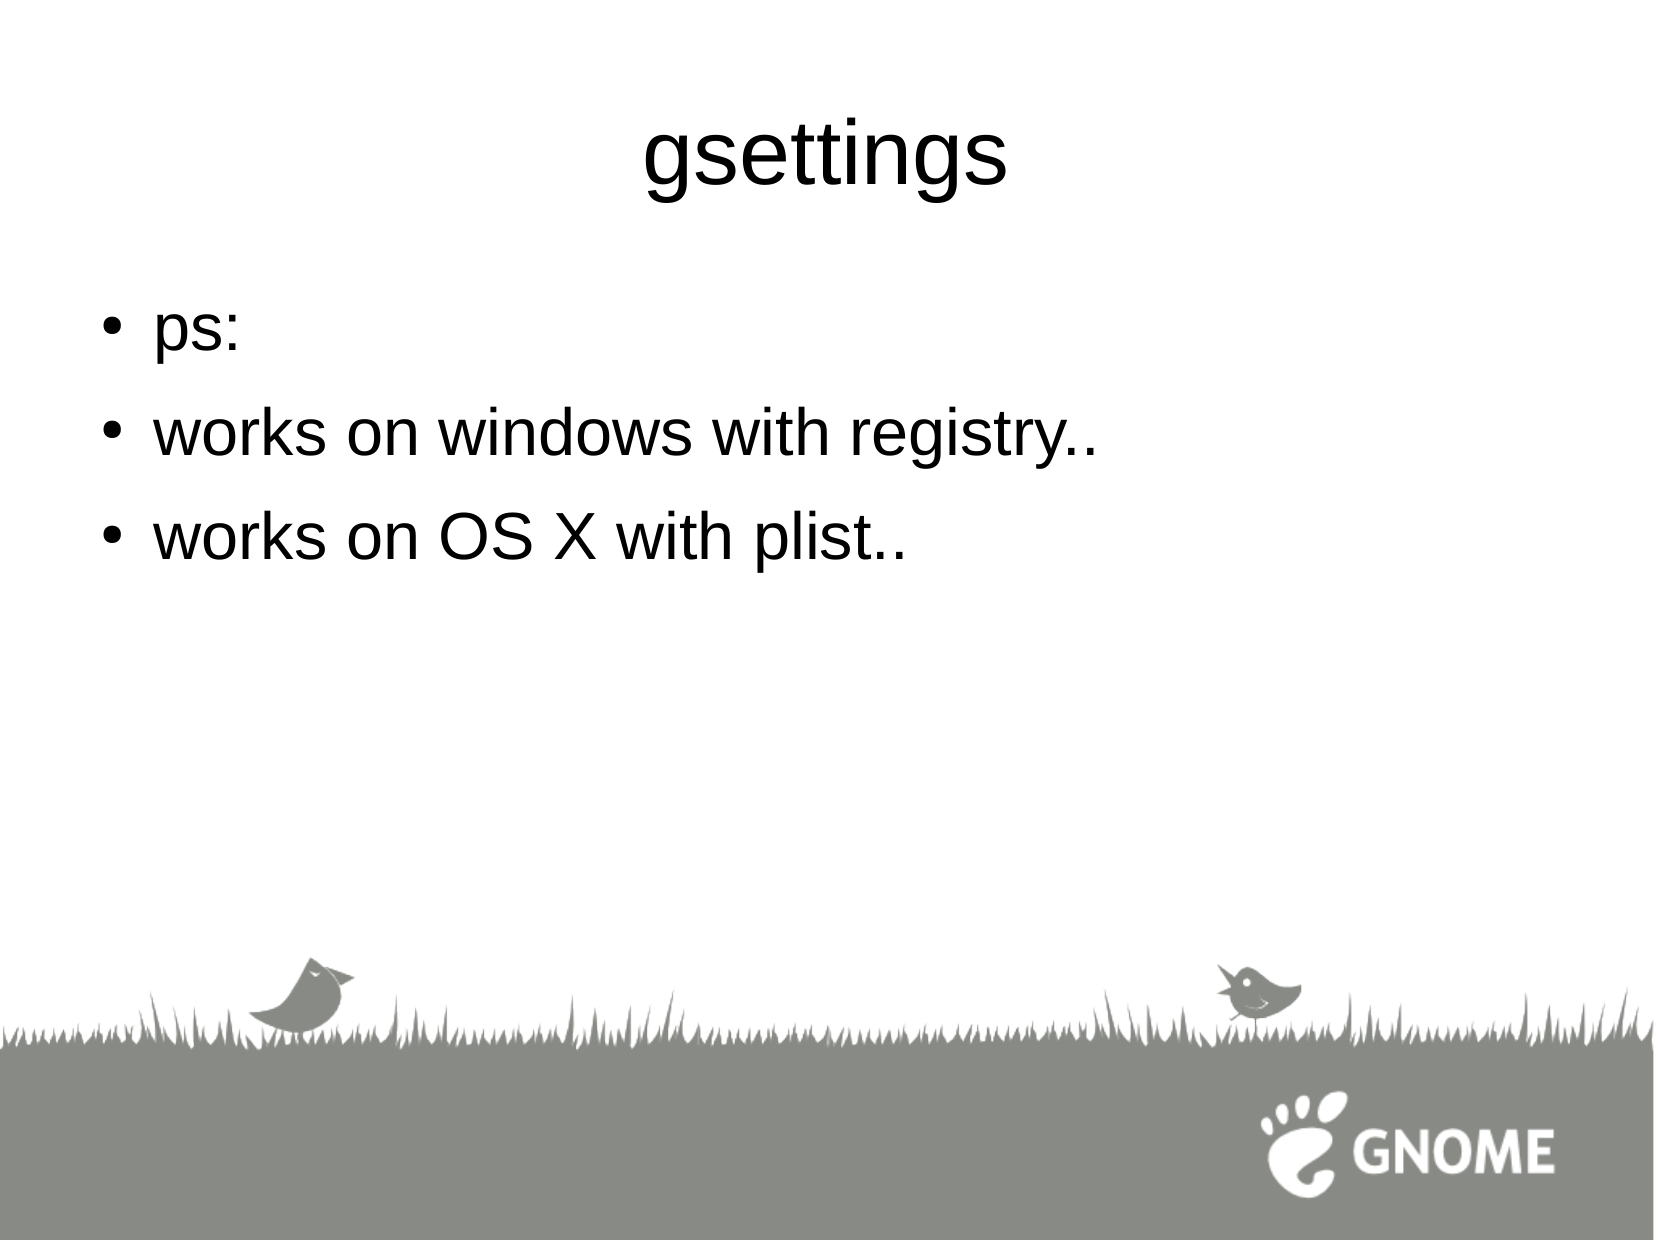

# gsettings
ps:
works on windows with registry..
works on OS X with plist..